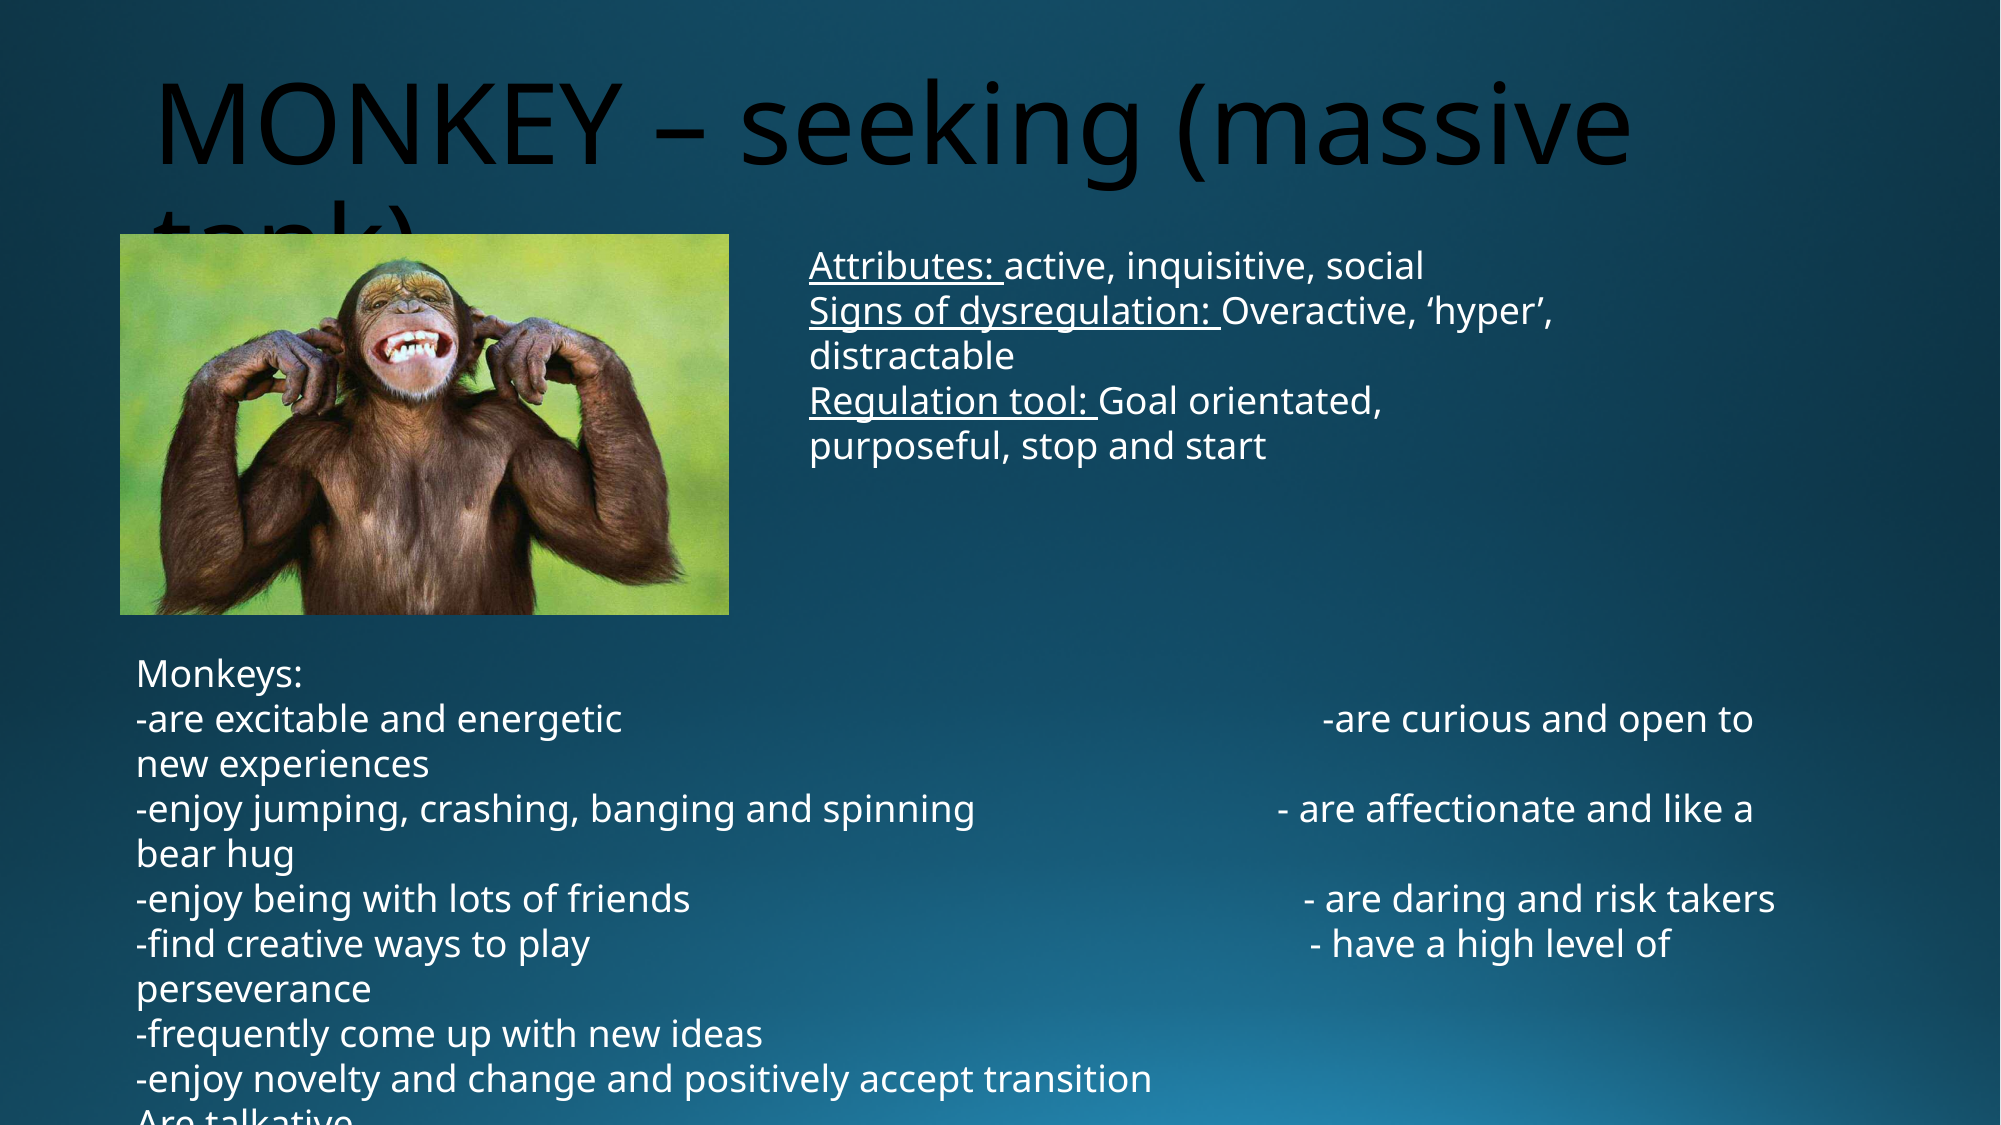

# MONKEY – seeking (massive tank)
Attributes: active, inquisitive, social
Signs of dysregulation: Overactive, ‘hyper’, distractable
Regulation tool: Goal orientated, purposeful, stop and start
Monkeys:
-are excitable and energetic -are curious and open to new experiences
-enjoy jumping, crashing, banging and spinning - are affectionate and like a bear hug
-enjoy being with lots of friends - are daring and risk takers
-find creative ways to play - have a high level of perseverance
-frequently come up with new ideas
-enjoy novelty and change and positively accept transition
Are talkative